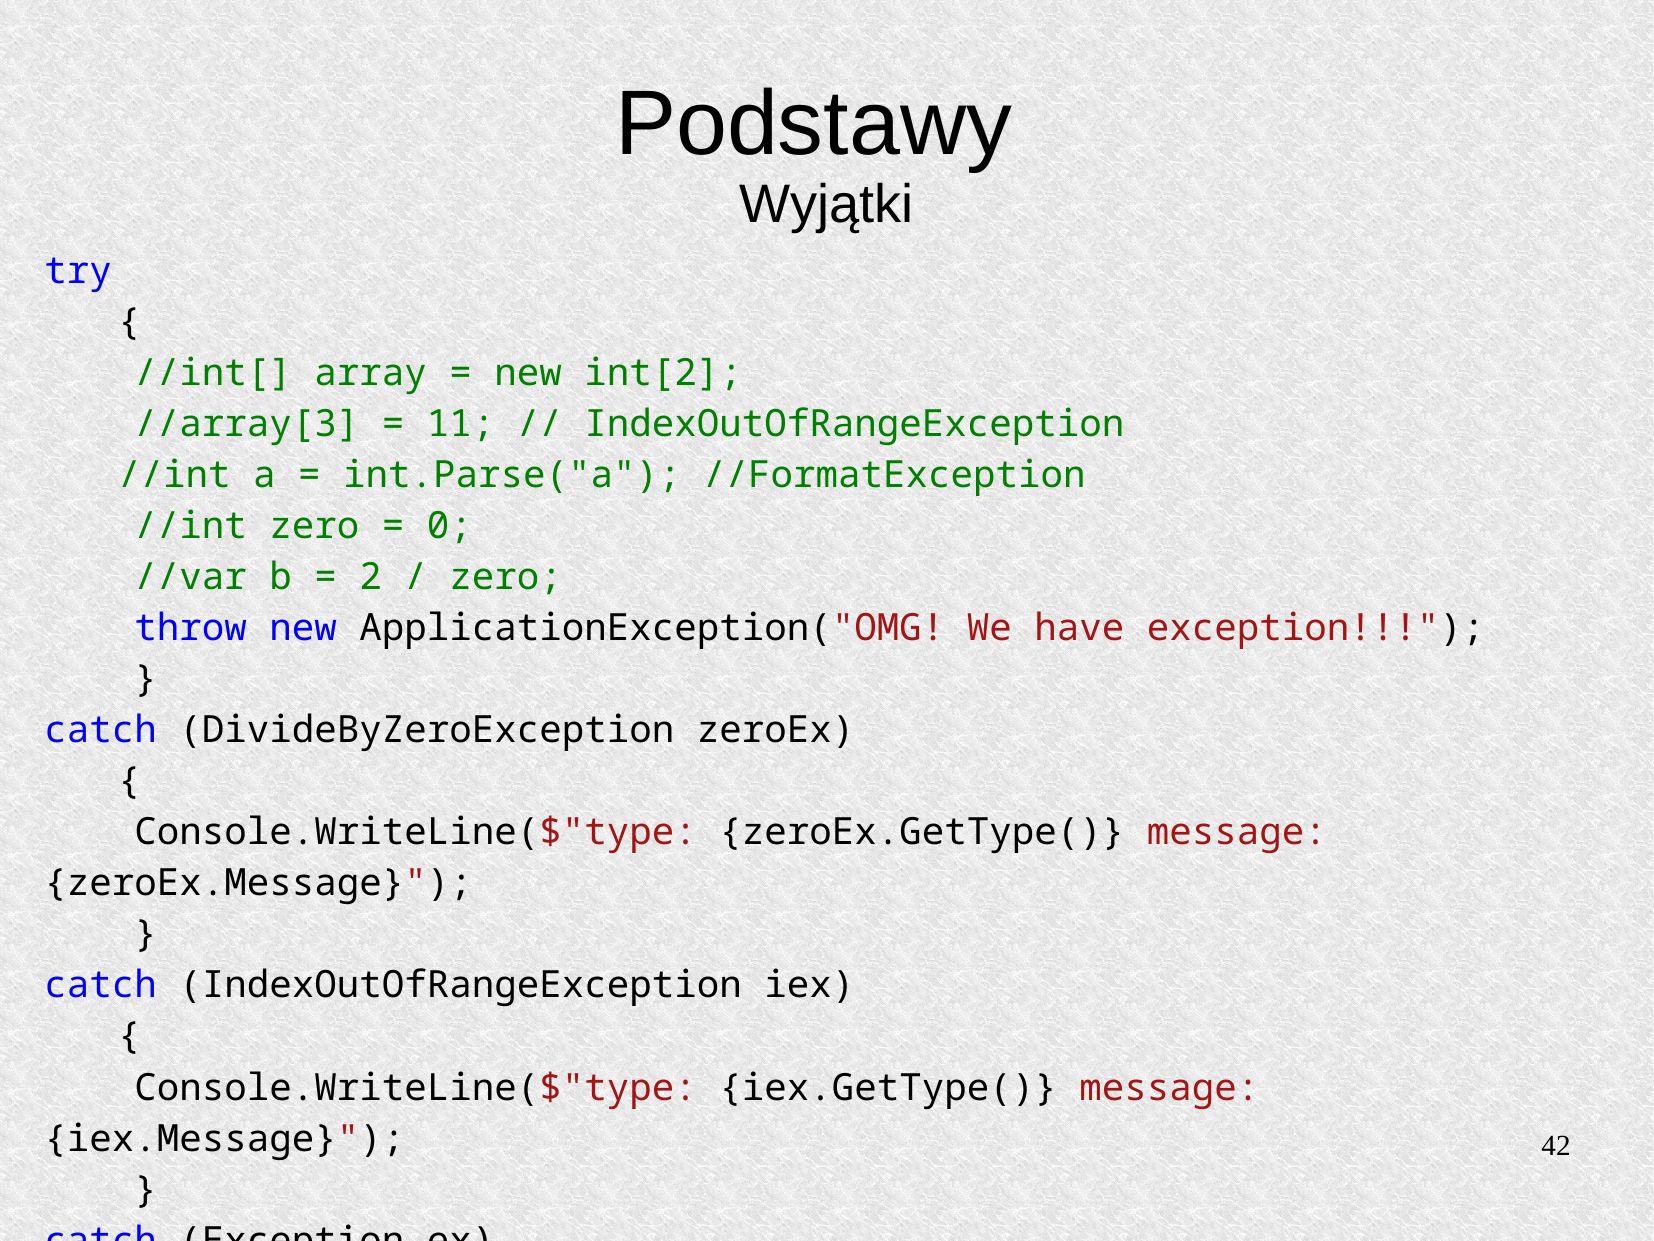

# Podstawy Wyjątki
try
	{
 //int[] array = new int[2];
 //array[3] = 11; // IndexOutOfRangeException
	//int a = int.Parse("a"); //FormatException
 //int zero = 0;
 //var b = 2 / zero;
 throw new ApplicationException("OMG! We have exception!!!");
 }
catch (DivideByZeroException zeroEx)
	{
 Console.WriteLine($"type: {zeroEx.GetType()} message: {zeroEx.Message}");
 }
catch (IndexOutOfRangeException iex)
	{
 Console.WriteLine($"type: {iex.GetType()} message: {iex.Message}");
 }
catch (Exception ex)
	{
 Console.WriteLine($"type: {ex.GetType()} message: {ex.Message}");
 }
finally
	{
 Console.WriteLine("Finally block");
 }
42